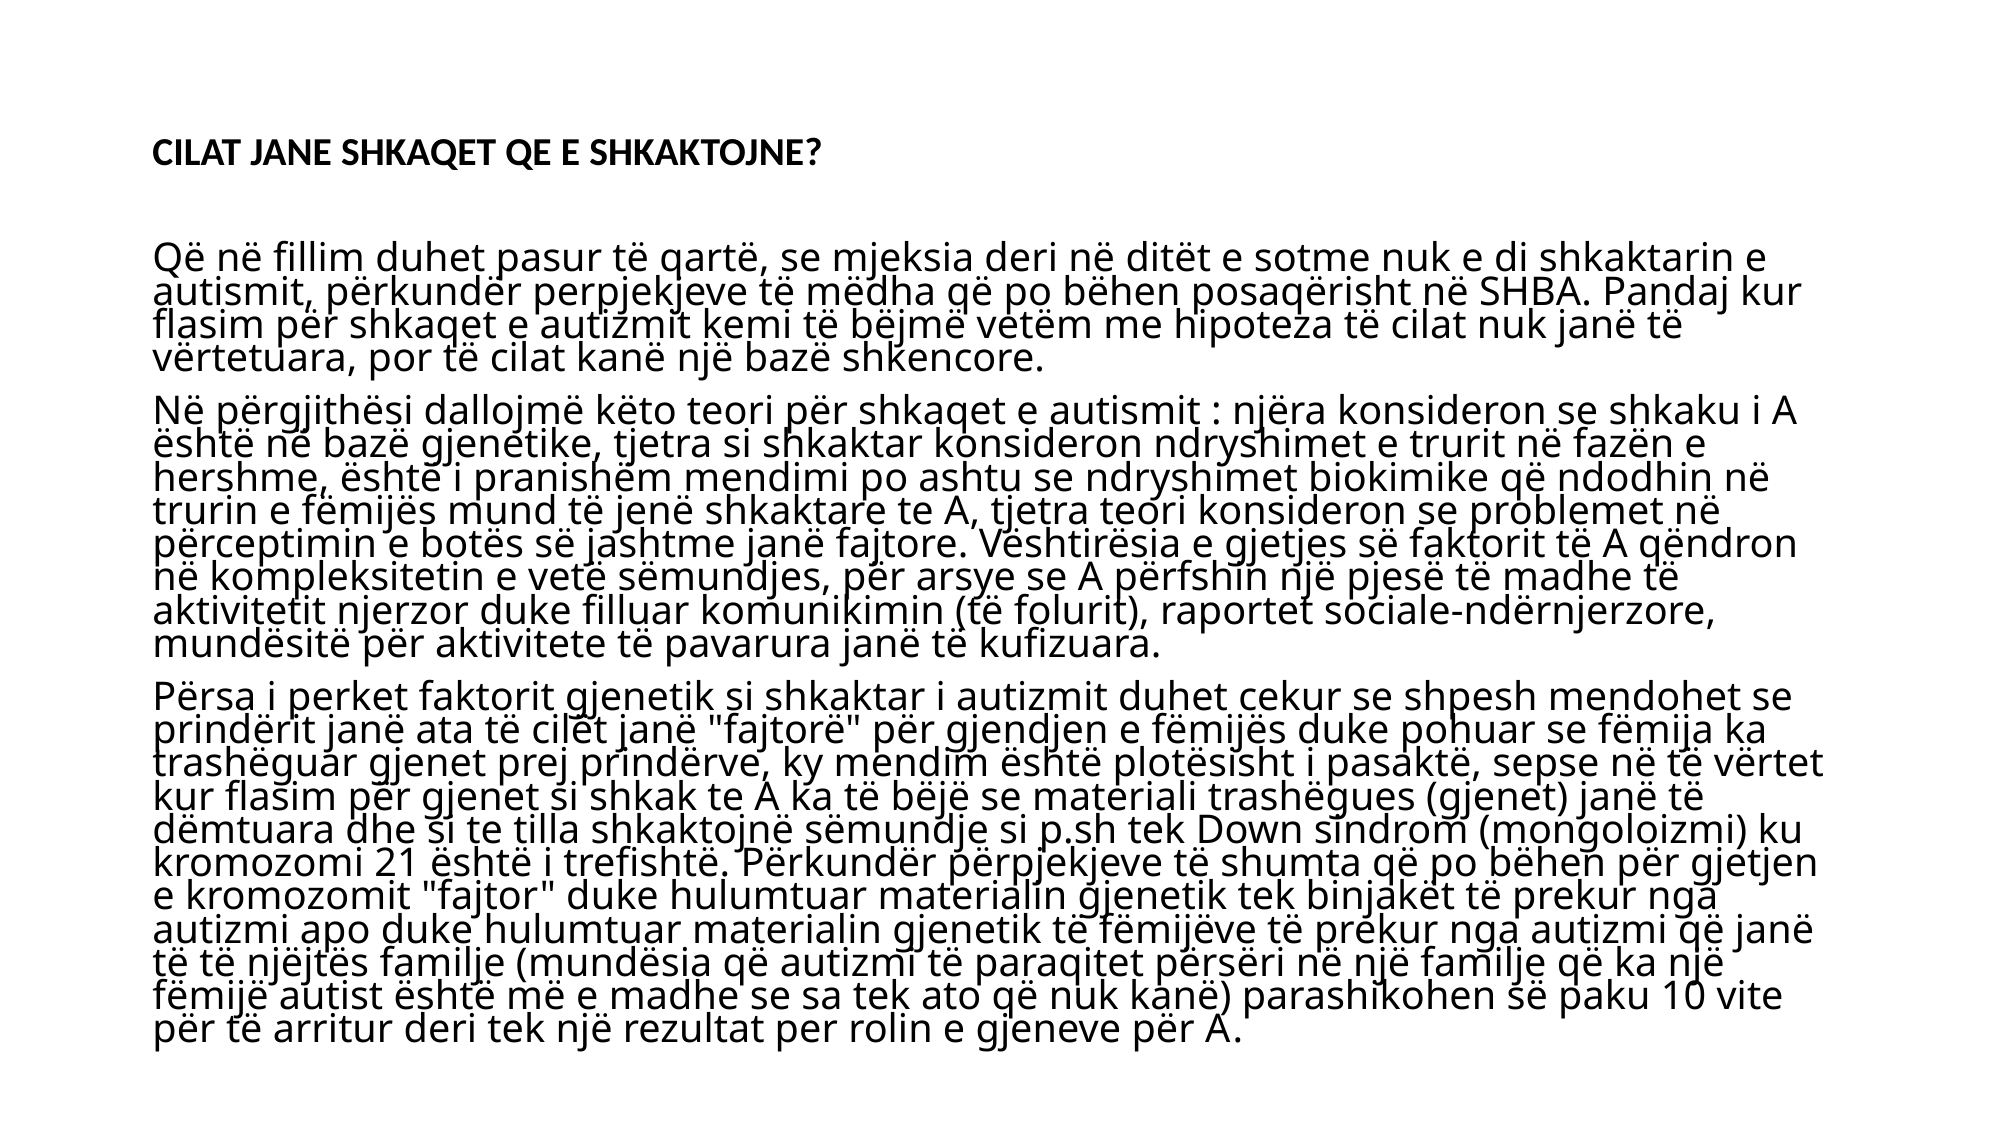

# CILAT JANE SHKAQET QE E SHKAKTOJNE?
Që në fillim duhet pasur të qartë, se mjeksia deri në ditët e sotme nuk e di shkaktarin e autismit, përkundër perpjekjeve të mëdha që po bëhen posaqërisht në SHBA. Pandaj kur flasim për shkaqet e autizmit kemi të bëjmë vetëm me hipoteza të cilat nuk janë të vërtetuara, por të cilat kanë një bazë shkencore.
Në përgjithësi dallojmë këto teori për shkaqet e autismit : njëra konsideron se shkaku i A është në bazë gjenetike, tjetra si shkaktar konsideron ndryshimet e trurit në fazën e hershme, është i pranishëm mendimi po ashtu se ndryshimet biokimike që ndodhin në trurin e fëmijës mund të jenë shkaktare te A, tjetra teori konsideron se problemet në përceptimin e botës së jashtme janë fajtore. Vështirësia e gjetjes së faktorit të A qëndron në kompleksitetin e vetë sëmundjes, për arsye se A përfshin një pjesë të madhe të aktivitetit njerzor duke filluar komunikimin (të folurit), raportet sociale-ndërnjerzore, mundësitë për aktivitete të pavarura janë të kufizuara.
Përsa i perket faktorit gjenetik si shkaktar i autizmit duhet cekur se shpesh mendohet se prindërit janë ata të cilët janë "fajtorë" për gjendjen e fëmijës duke pohuar se fëmija ka trashëguar gjenet prej prindërve, ky mendim është plotësisht i pasaktë, sepse në të vërtet kur flasim për gjenet si shkak te A ka të bëjë se materiali trashëgues (gjenet) janë të dëmtuara dhe si te tilla shkaktojnë sëmundje si p.sh tek Down sindrom (mongoloizmi) ku kromozomi 21 është i trefishtë. Përkundër përpjekjeve të shumta që po bëhen për gjetjen e kromozomit "fajtor" duke hulumtuar materialin gjenetik tek binjakët të prekur nga autizmi apo duke hulumtuar materialin gjenetik të fëmijëve të prekur nga autizmi që janë të të njëjtës familje (mundësia që autizmi të paraqitet përsëri në një familje që ka një fëmijë autist është më e madhe se sa tek ato që nuk kanë) parashikohen së paku 10 vite për të arritur deri tek një rezultat per rolin e gjeneve për A.